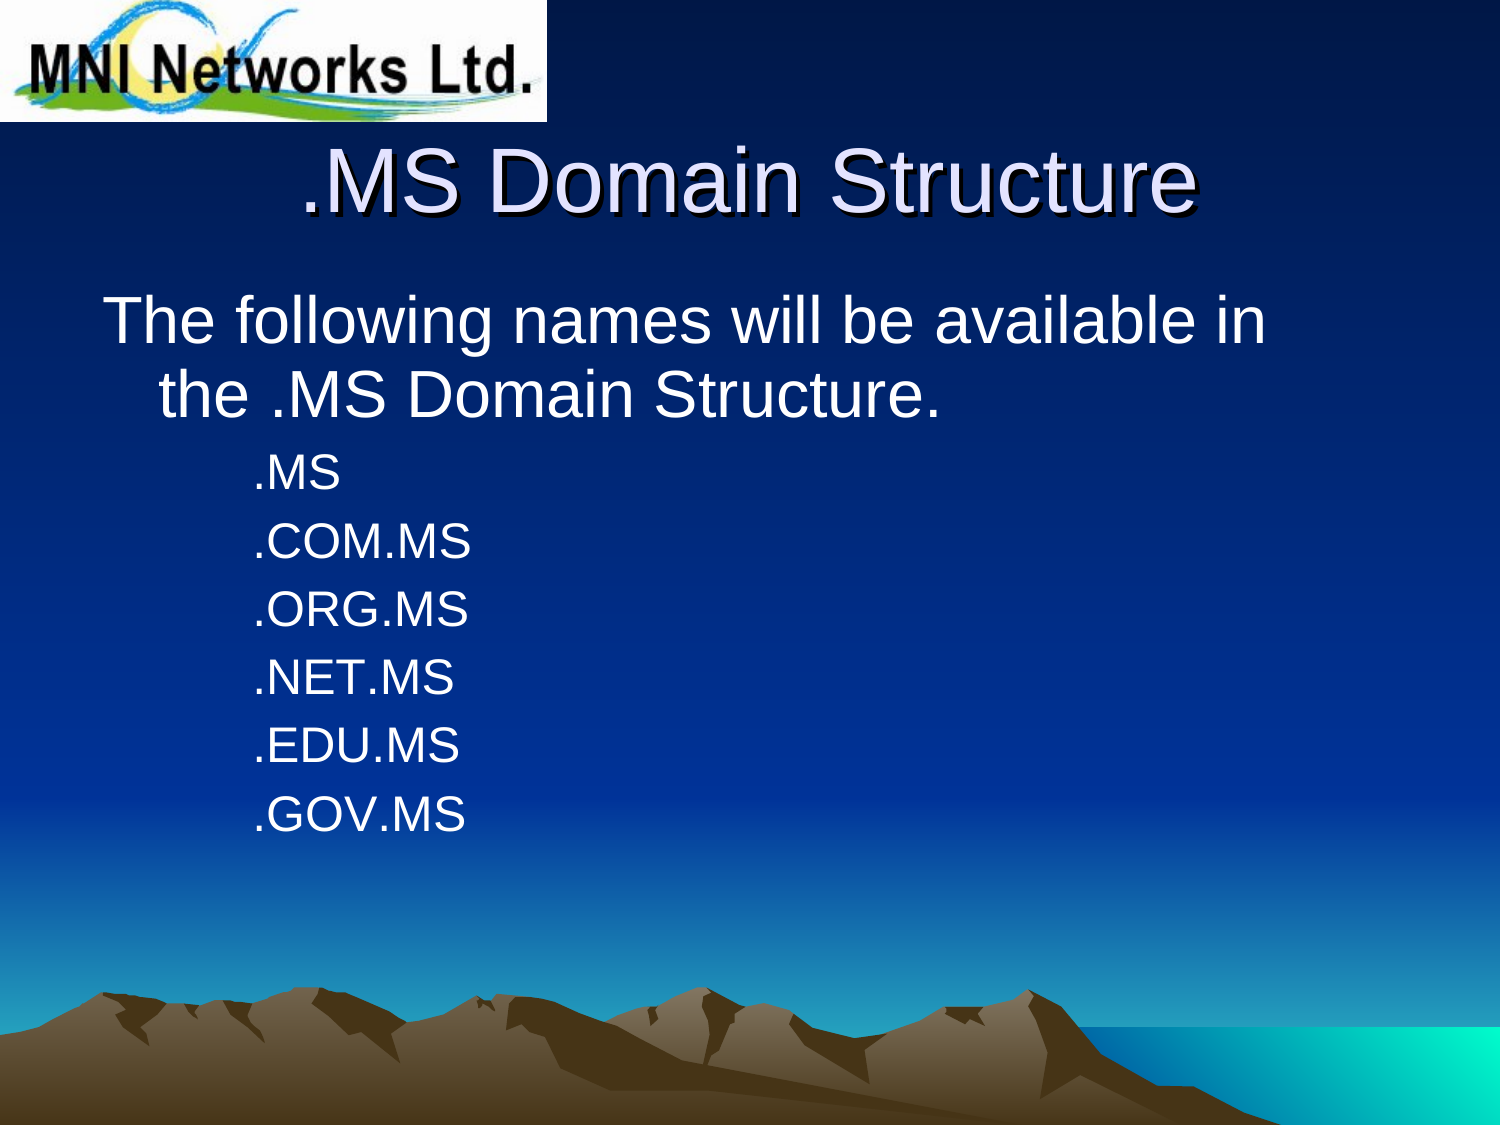

# .MS Domain Structure
The following names will be available in the .MS Domain Structure.
.MS
.COM.MS
.ORG.MS
.NET.MS
.EDU.MS
.GOV.MS